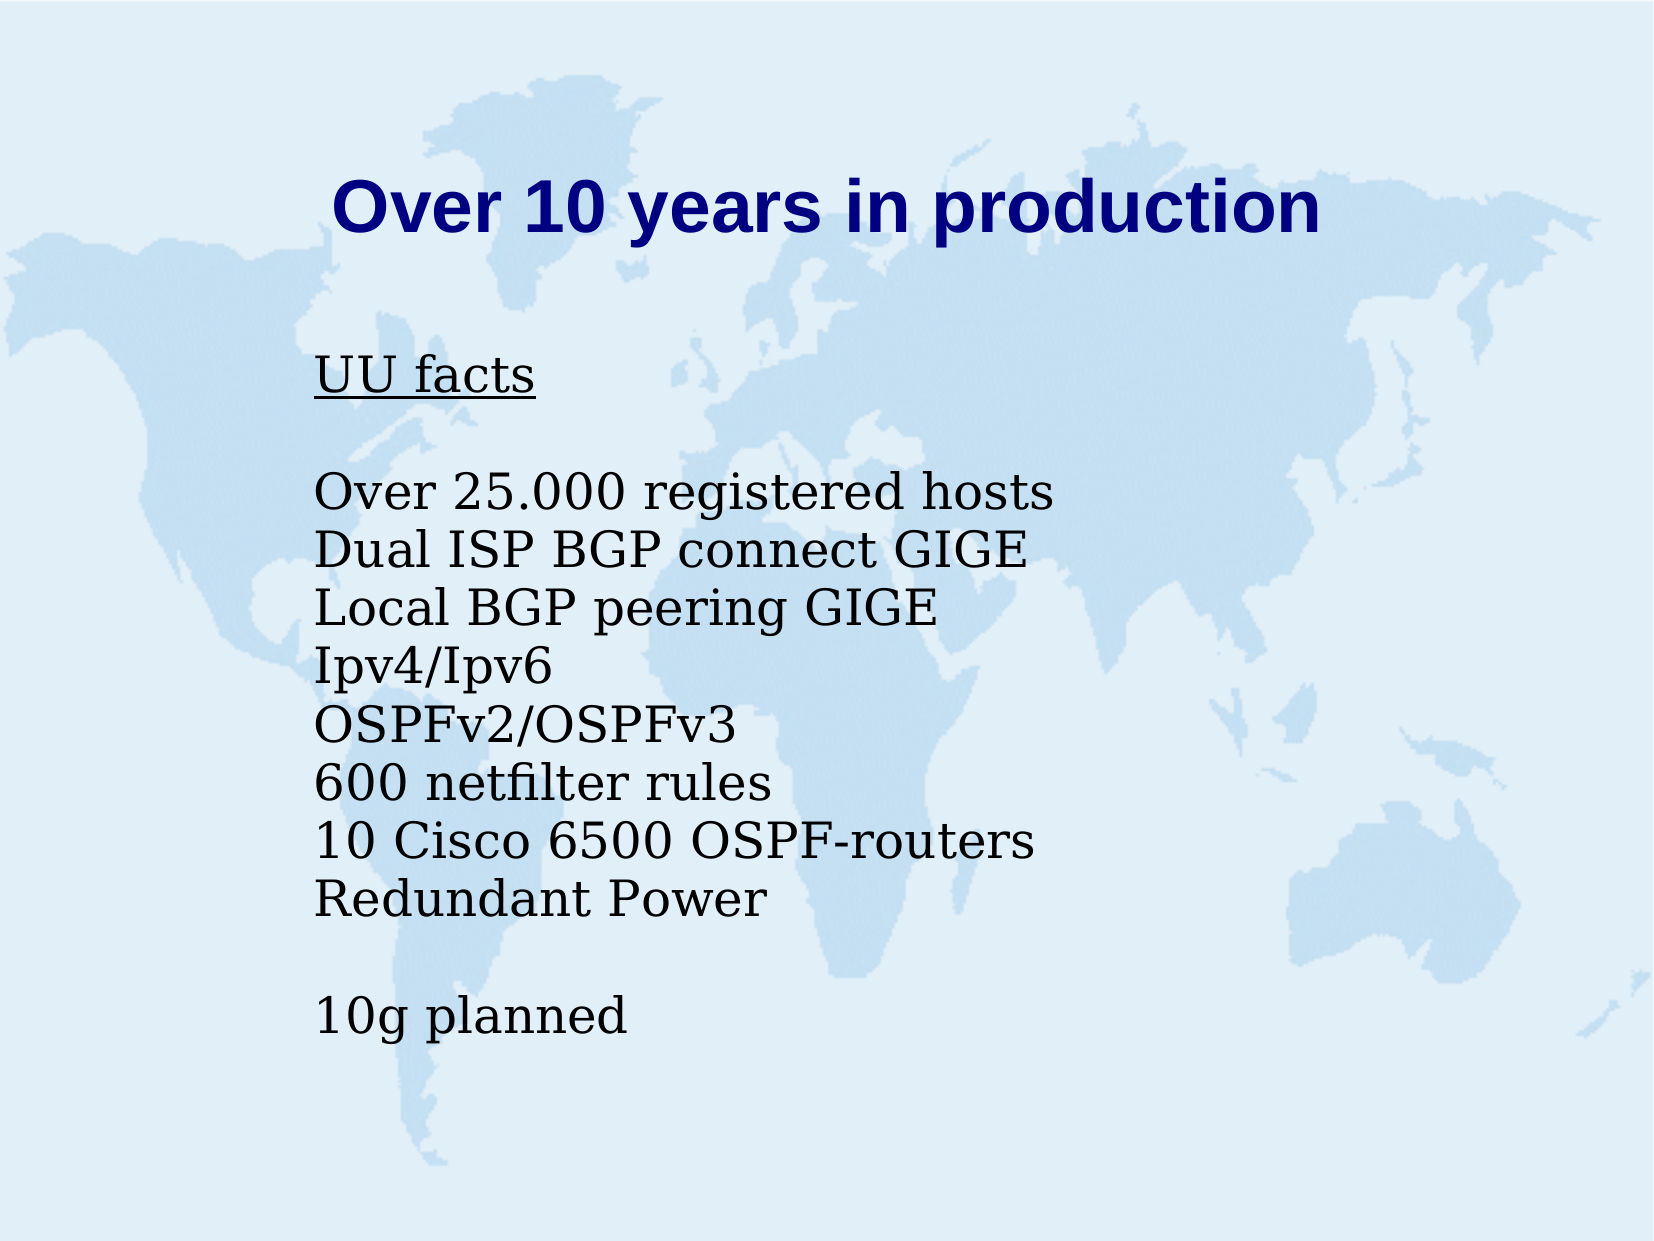

# Over 10 years in production
UU facts
Over 25.000 registered hosts
Dual ISP BGP connect GIGE
Local BGP peering GIGE
Ipv4/Ipv6
OSPFv2/OSPFv3
600 netfilter rules
10 Cisco 6500 OSPF-routers
Redundant Power
10g planned